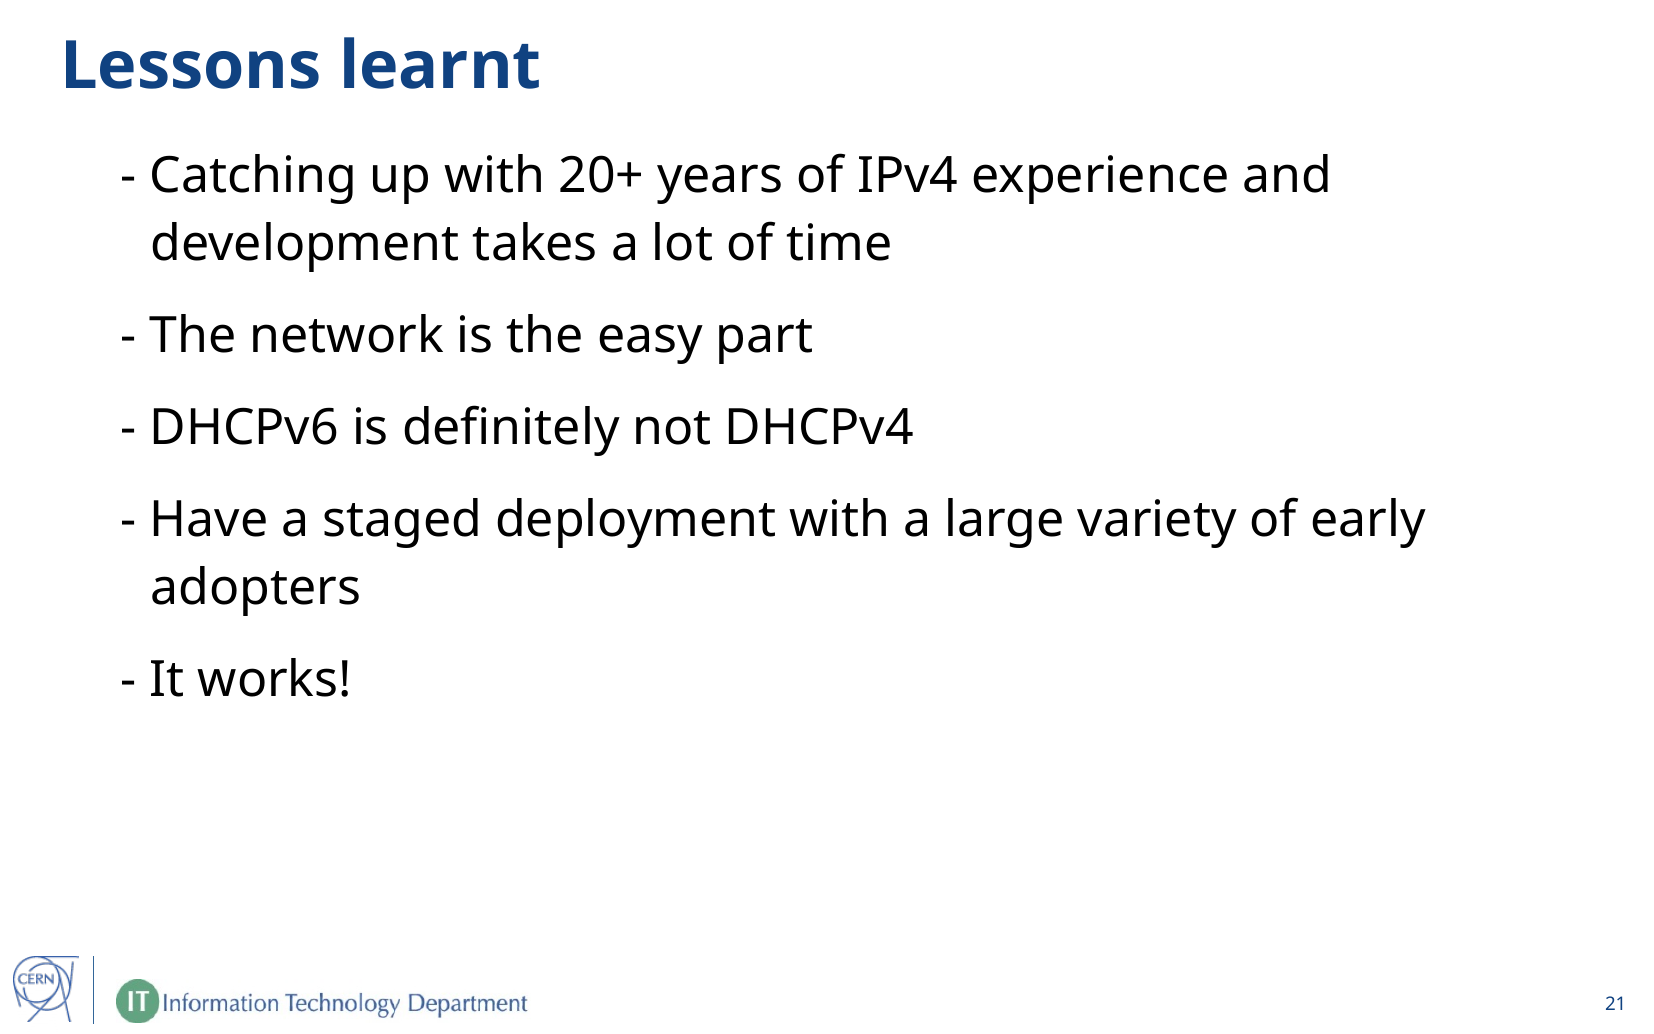

# Lessons learnt
- Catching up with 20+ years of IPv4 experience and development takes a lot of time
- The network is the easy part
- DHCPv6 is definitely not DHCPv4
- Have a staged deployment with a large variety of early adopters
- It works!